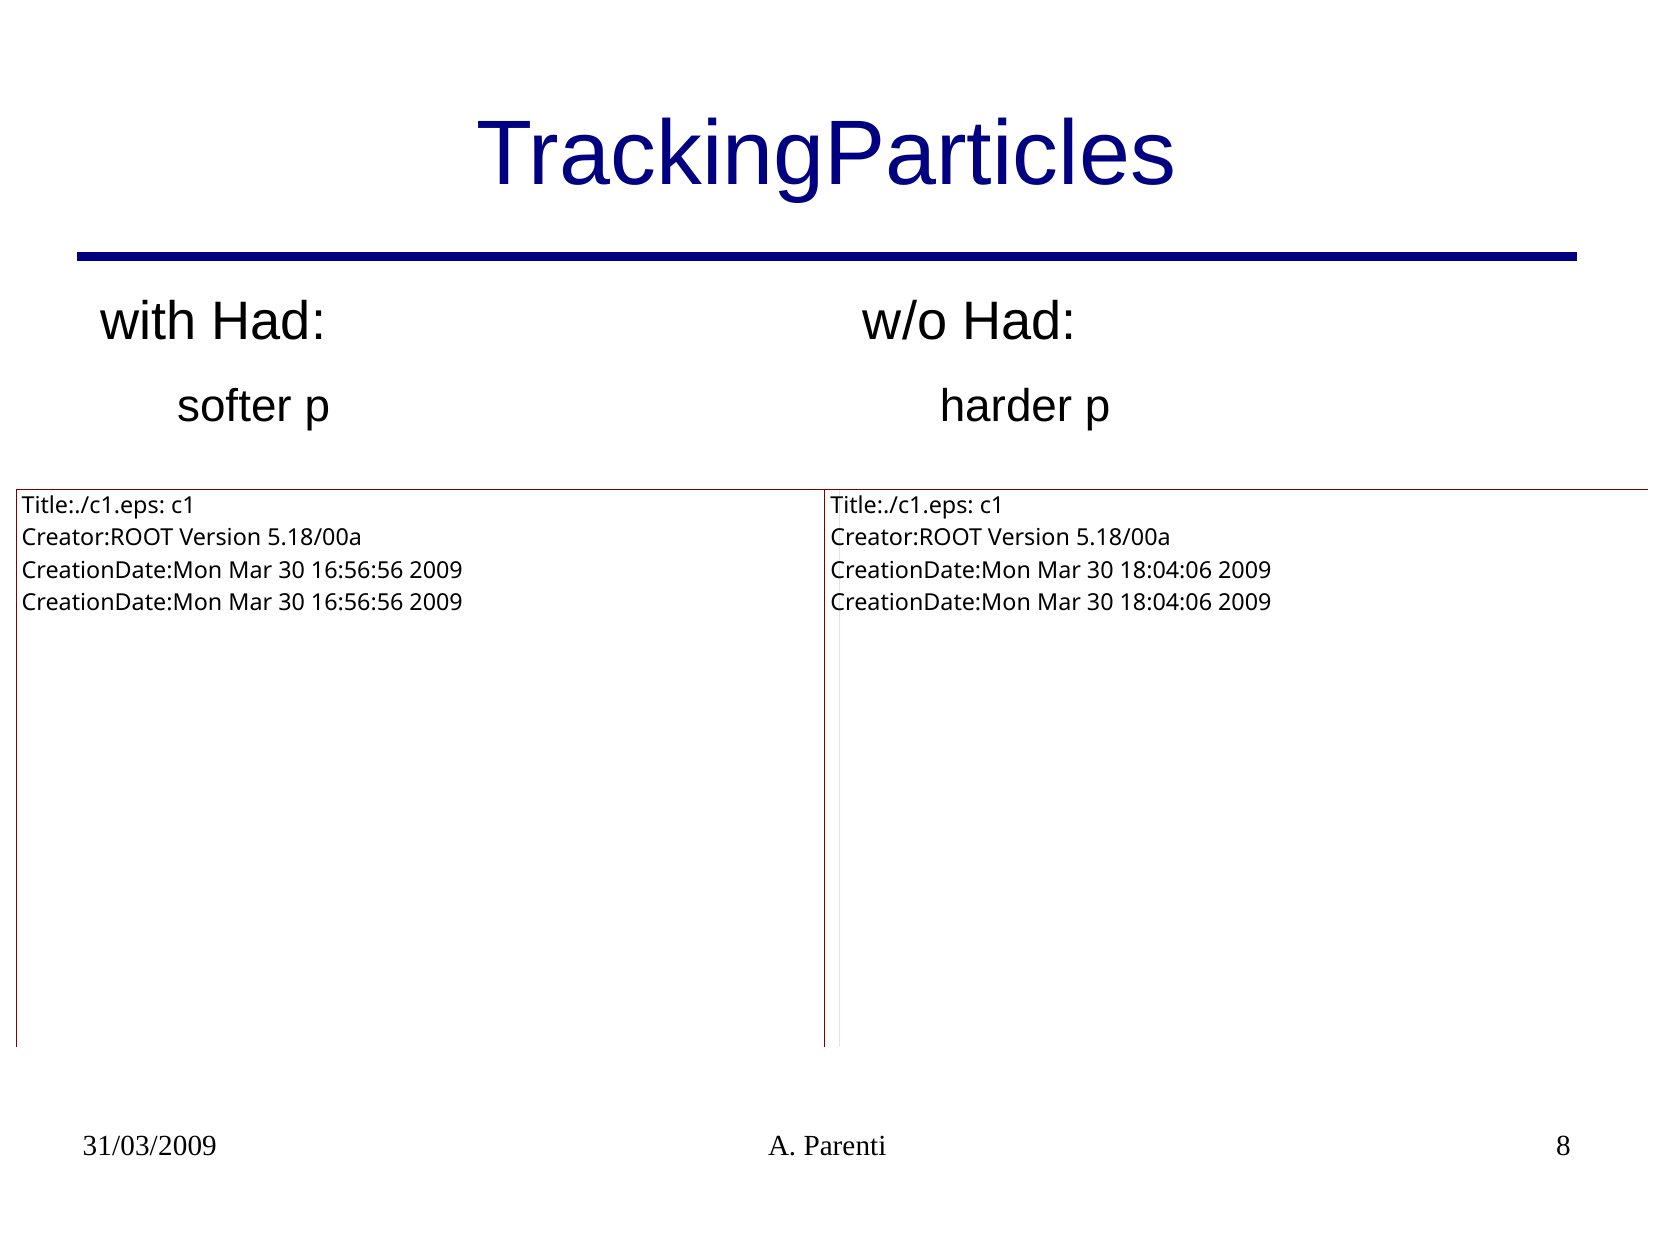

# TrackingParticles
with Had:
softer p
w/o Had:
harder p
8